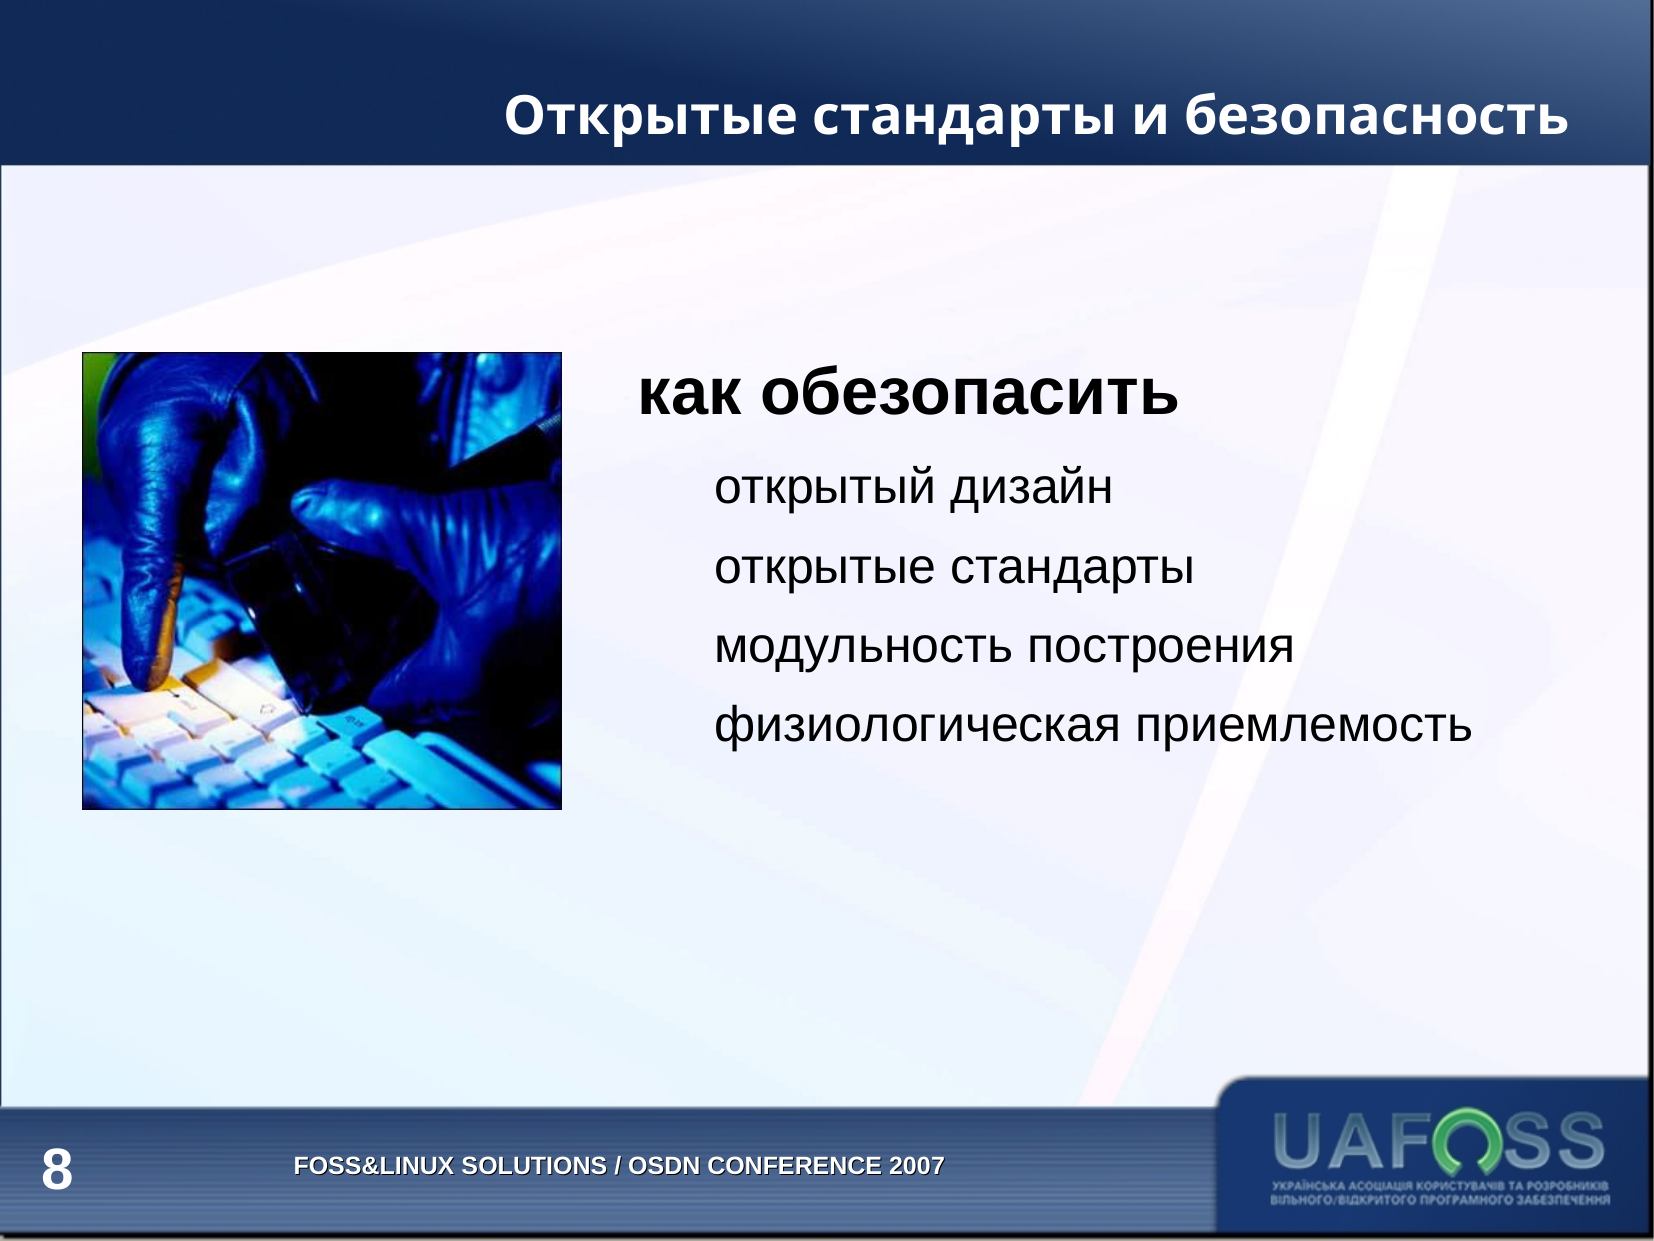

# Открытые стандарты и безопасность
как обезопасить
открытый дизайн
открытые стандарты
модульность построения
физиологическая приемлемость
FOSS&LINUX SOLUTIONS / OSDN CONFERENCE 2007